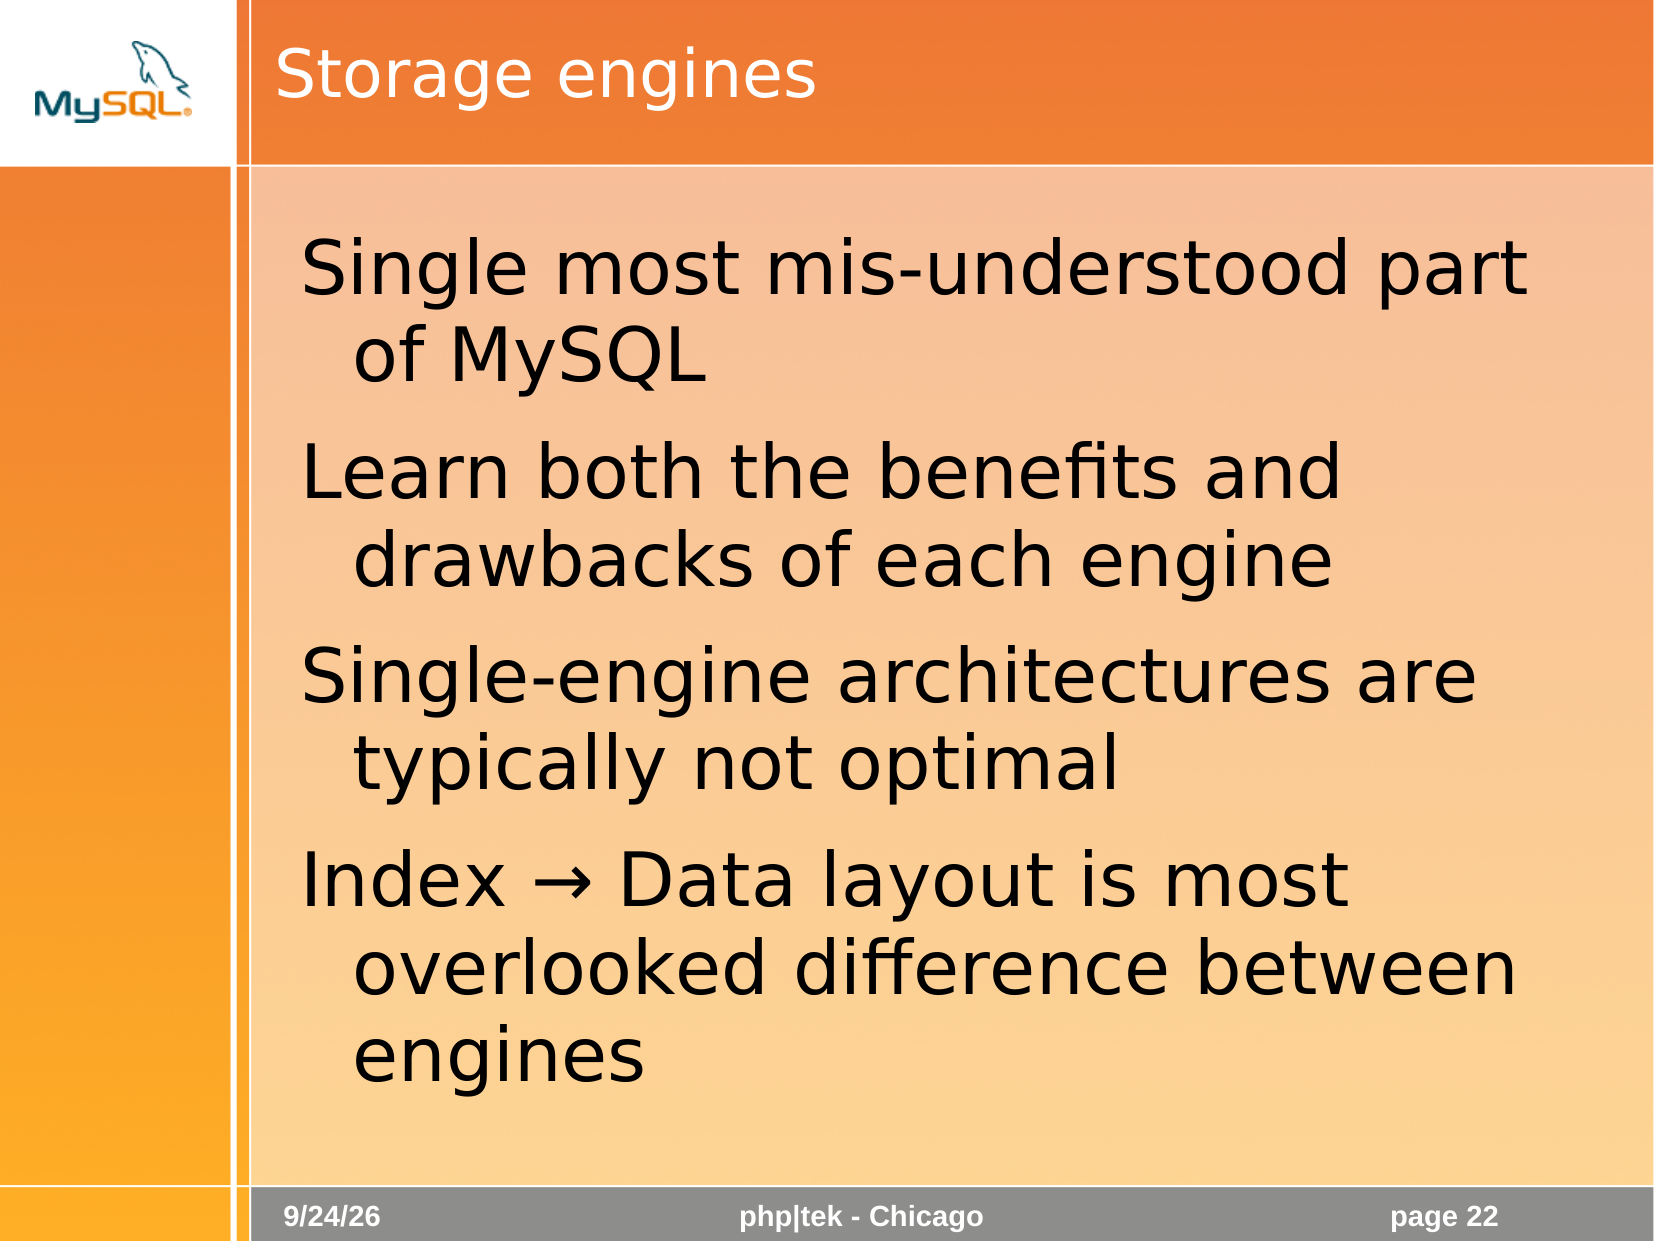

# Storage engines
Single most mis-understood part of MySQL
Learn both the benefits and drawbacks of each engine
Single-engine architectures are typically not optimal
Index → Data layout is most overlooked difference between engines